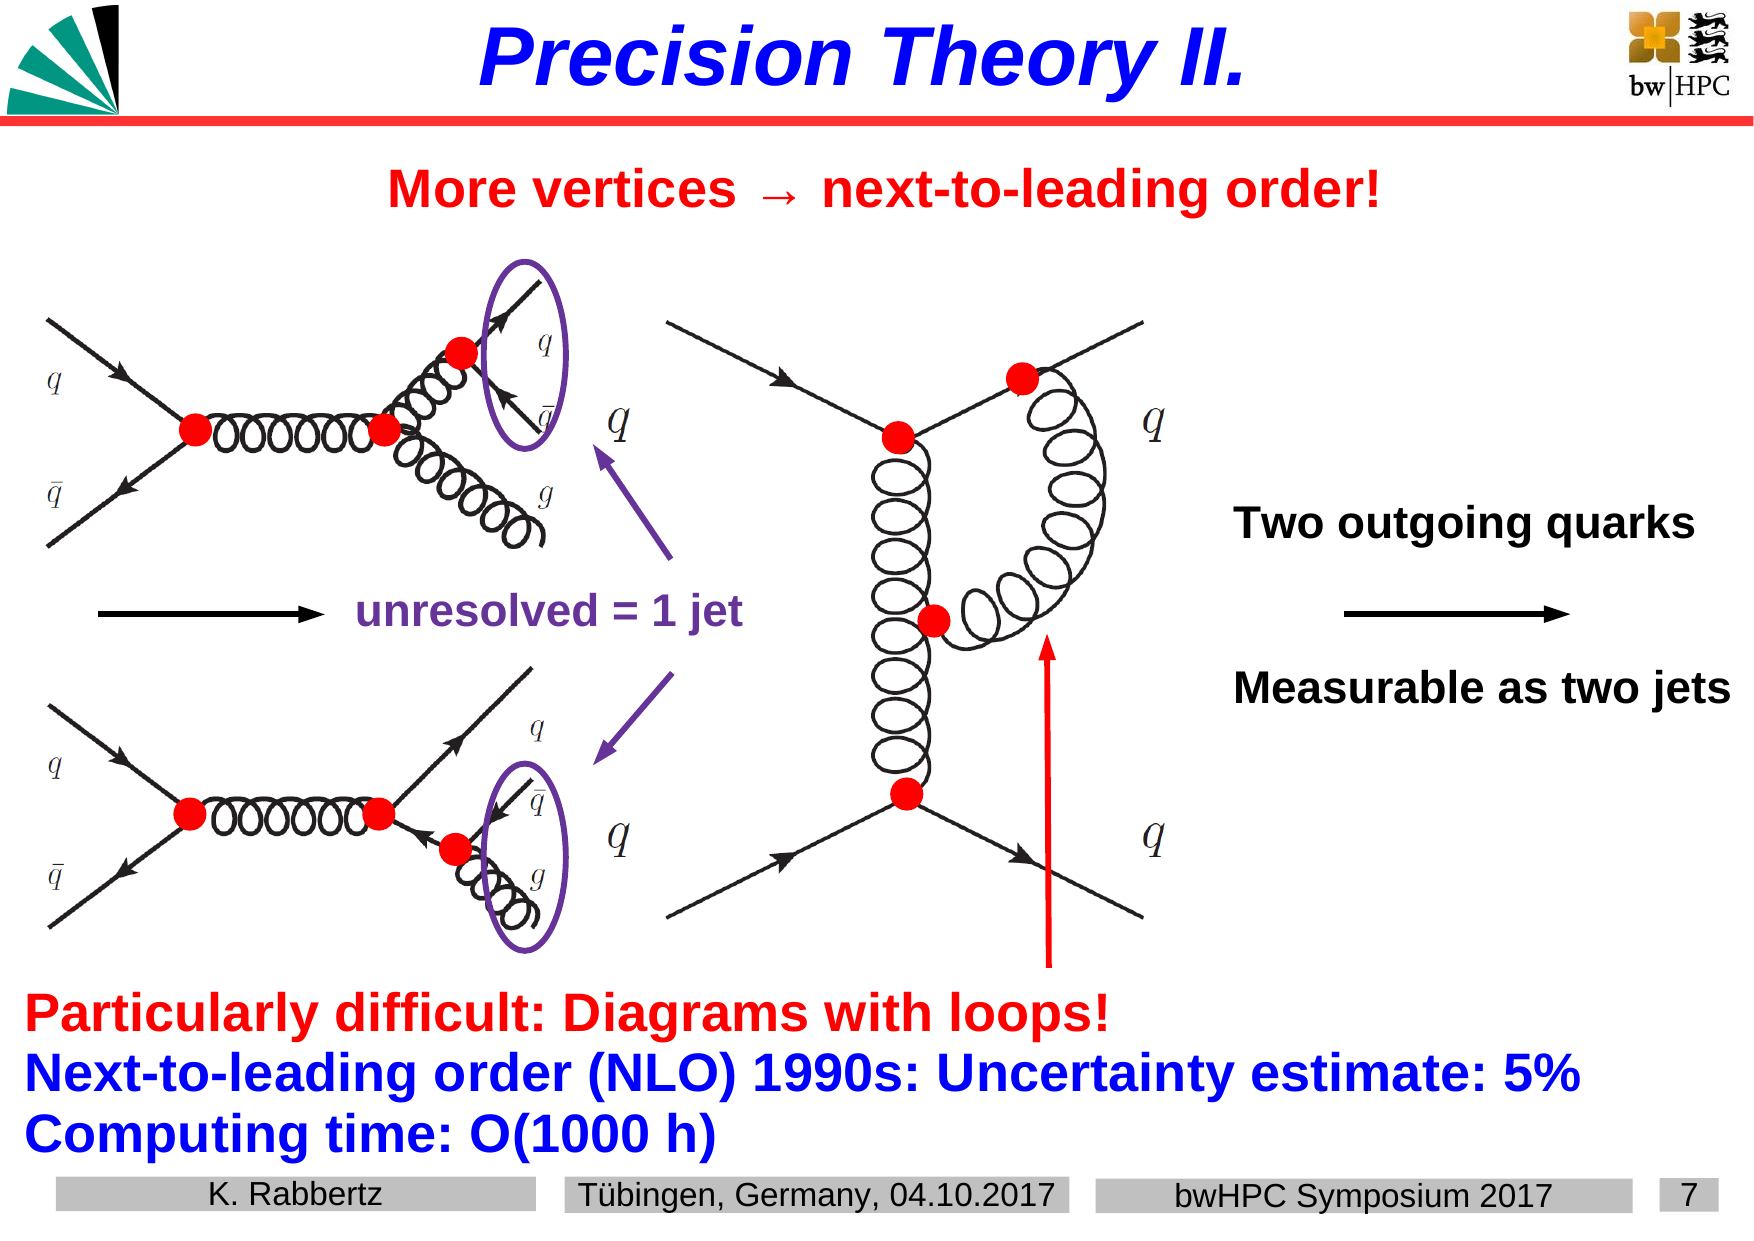

# Precision Theory II.
More vertices → next-to-leading order!
Two incoming quarks
Two outgoing quarks
unresolved = 1 jet
Measurable as two jets
Particularly difficult: Diagrams with loops!
Next-to-leading order (NLO) 1990s: Uncertainty estimate: 5%
Computing time: O(1000 h)